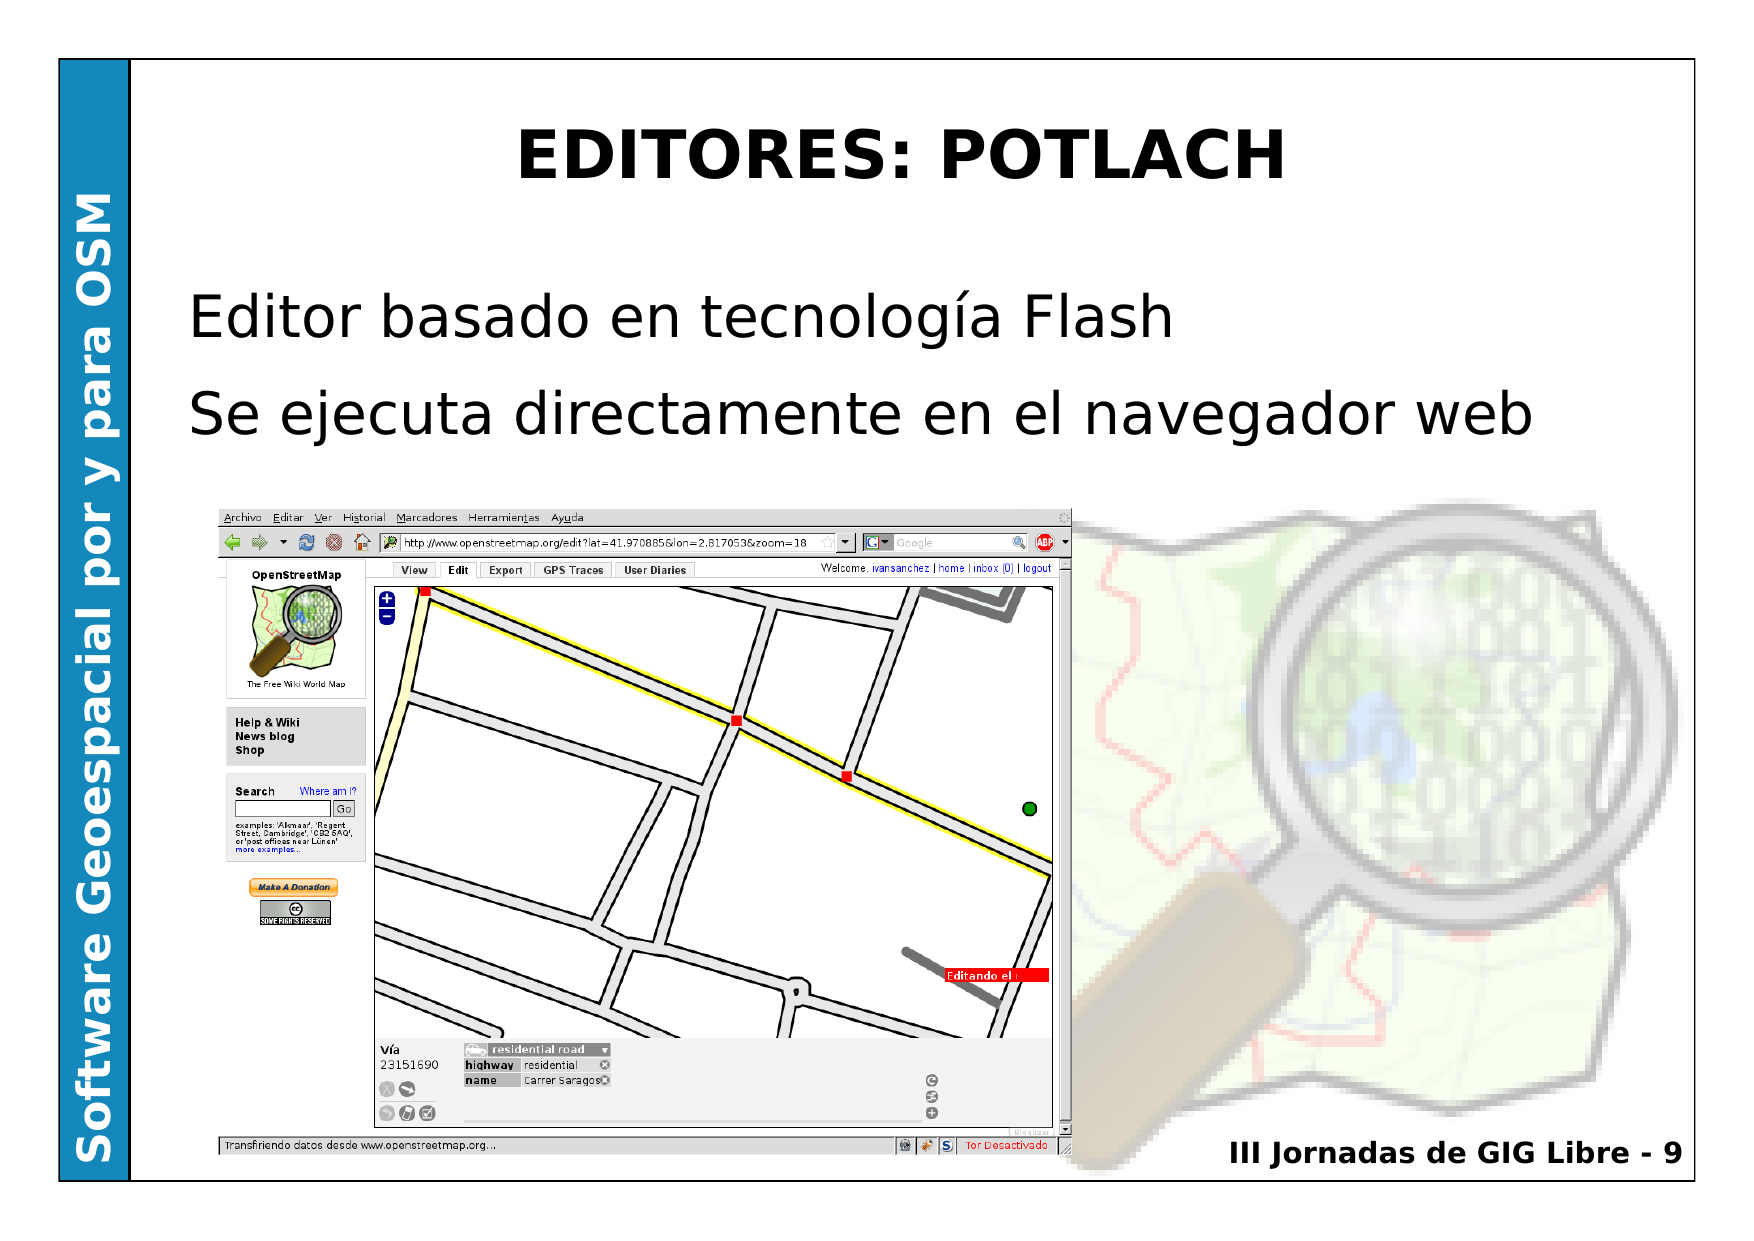

# EDITORES: POTLACH
Editor basado en tecnología Flash
Se ejecuta directamente en el navegador web
9